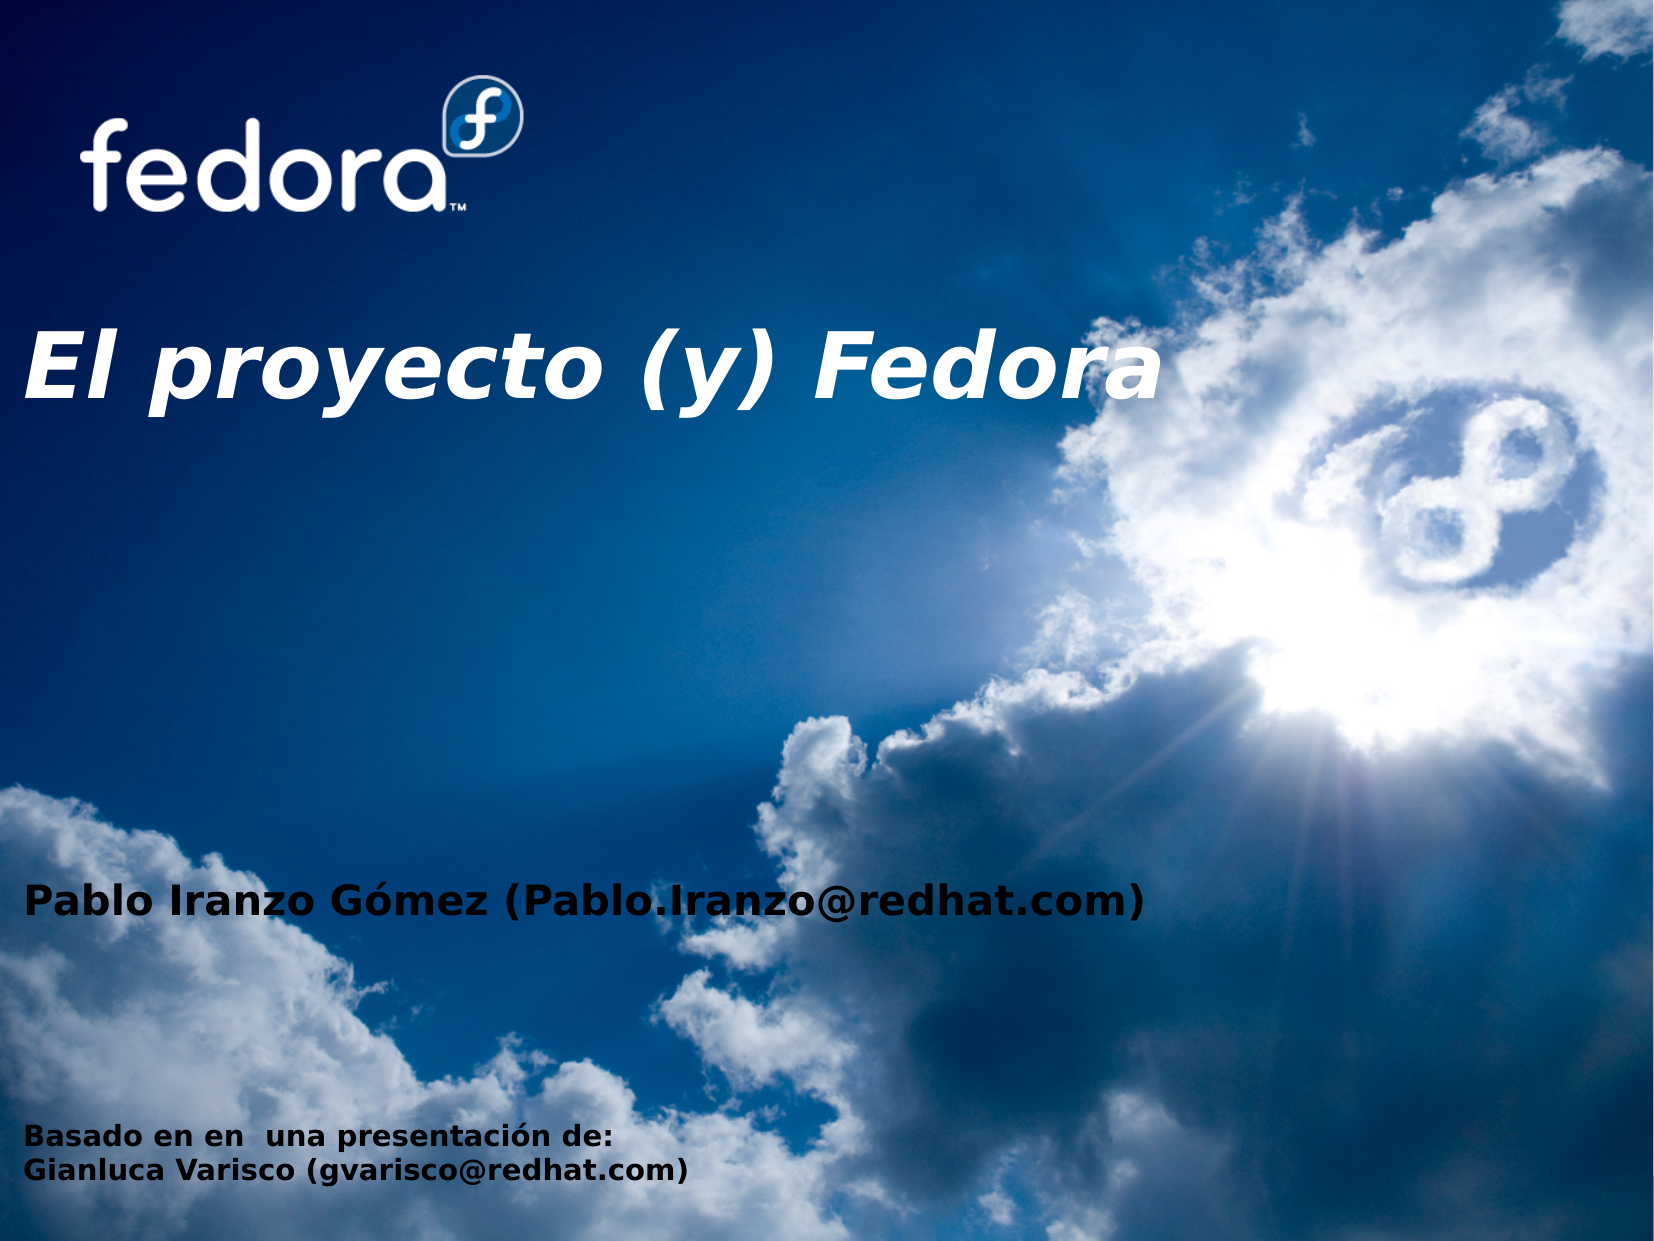

El proyecto (y) Fedora
Pablo Iranzo Gómez (Pablo.Iranzo@redhat.com)
Basado en en una presentación de:
Gianluca Varisco (gvarisco@redhat.com)